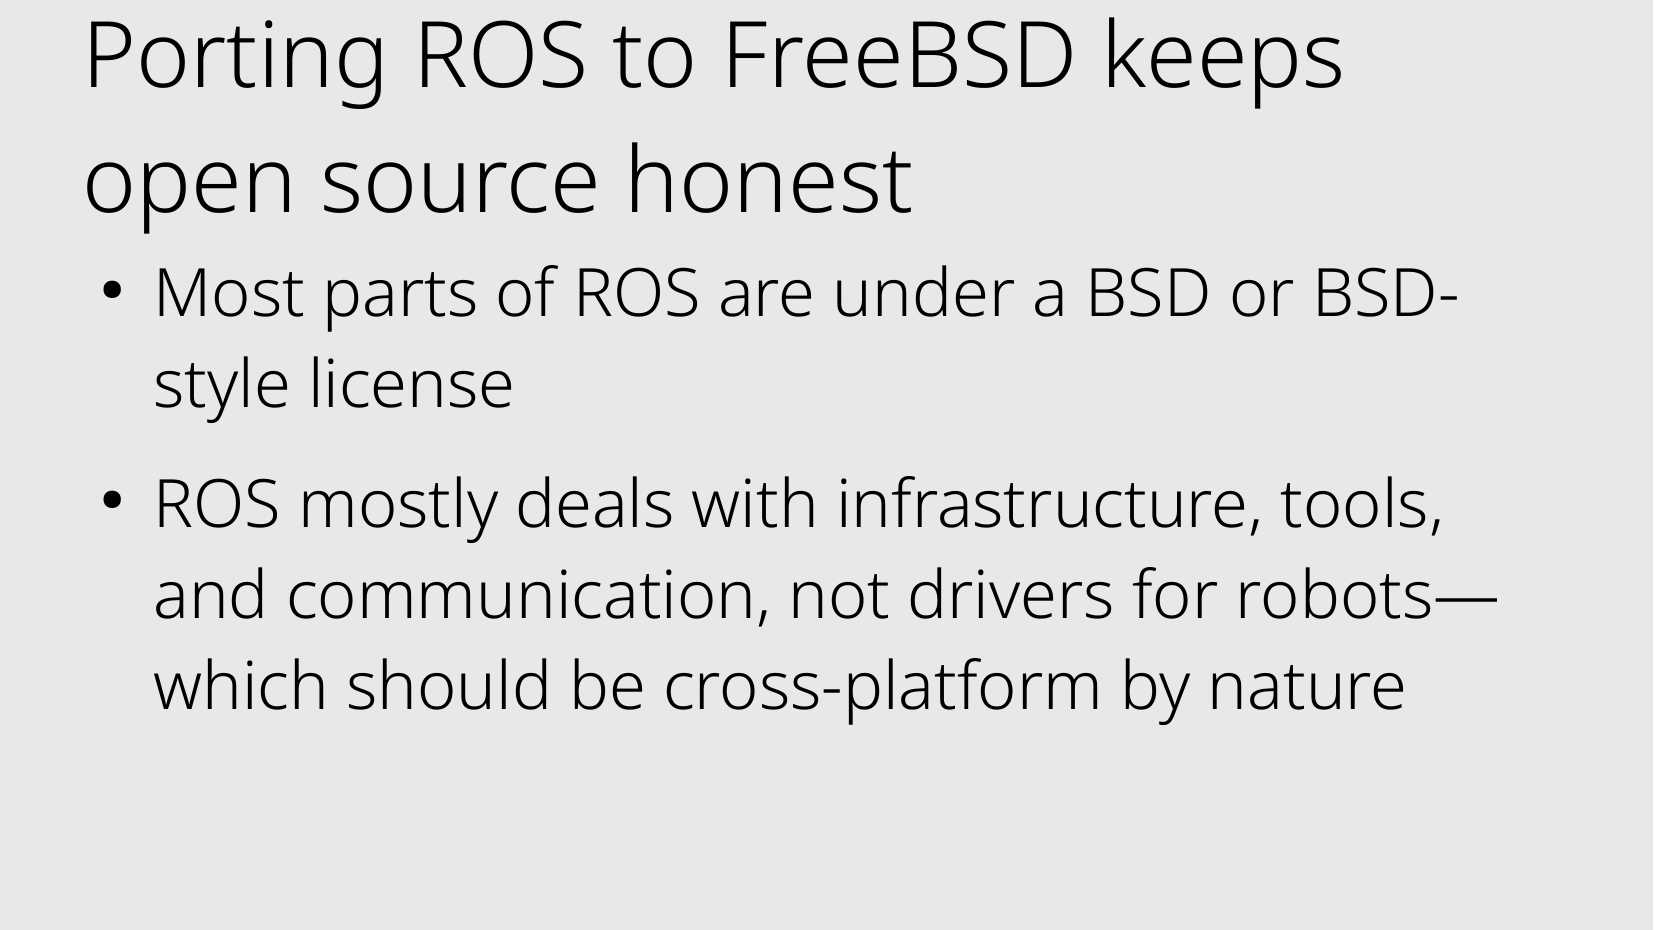

# Porting ROS to FreeBSD keeps open source honest
Most parts of ROS are under a BSD or BSD-style license
ROS mostly deals with infrastructure, tools, and communication, not drivers for robots—which should be cross-platform by nature